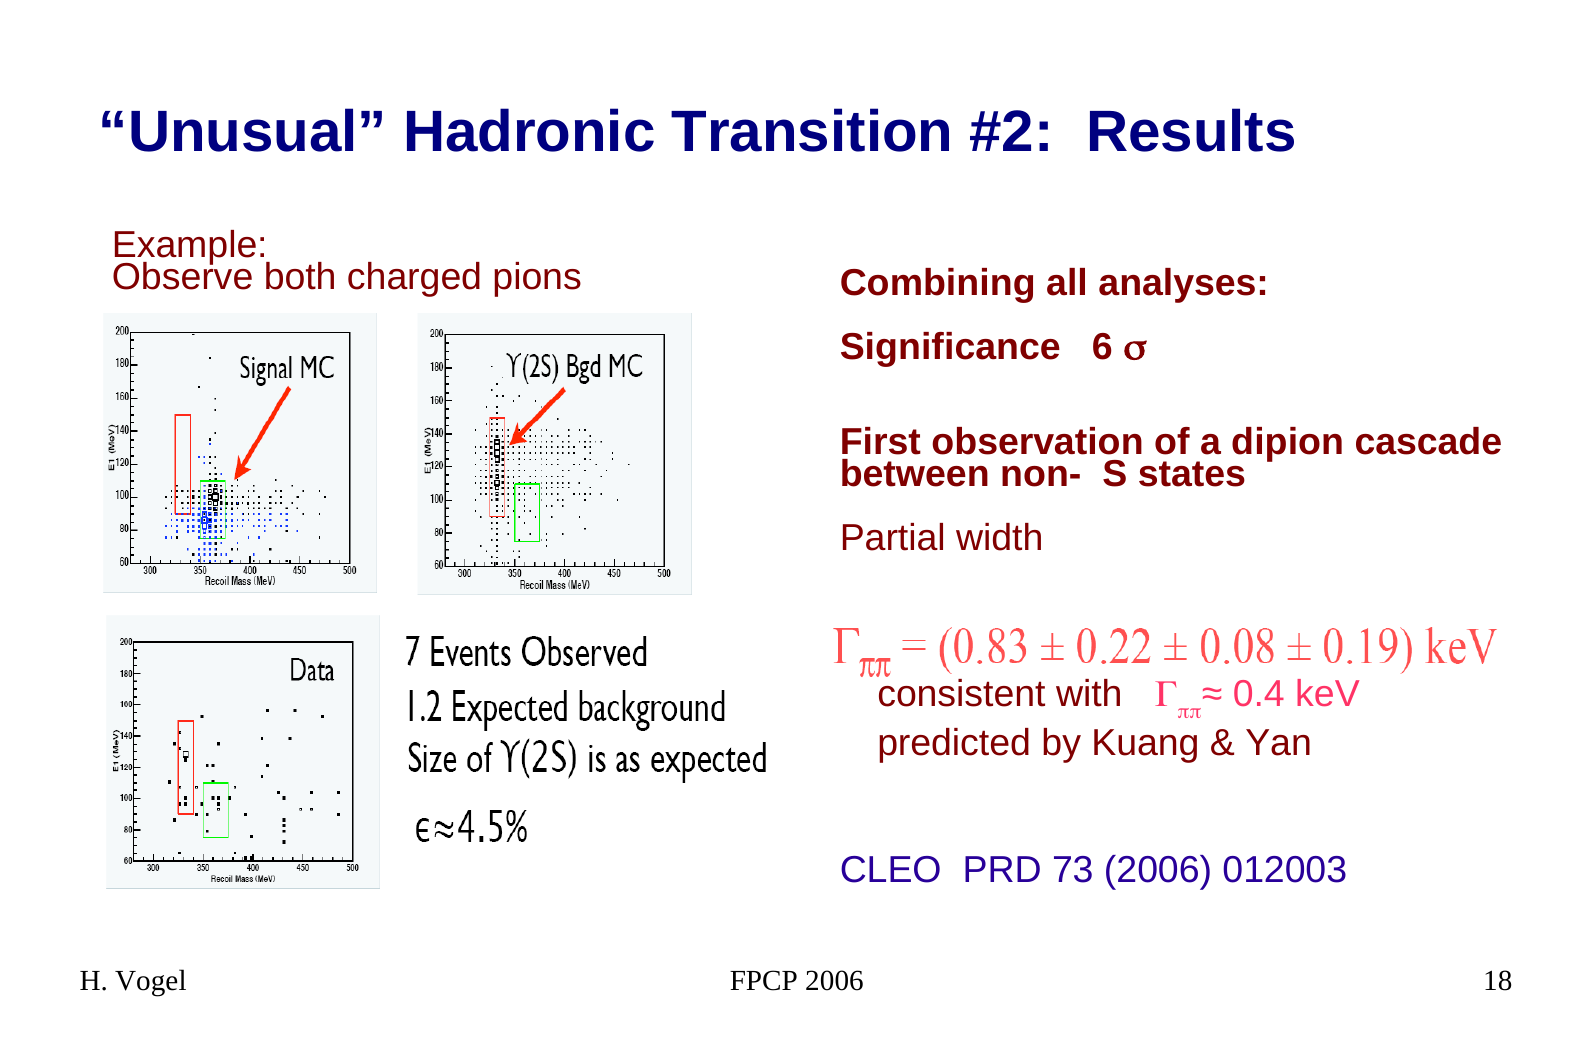

“Unusual” Hadronic Transition #2: Results
Example:
Observe both charged pions
Combining all analyses:
Significance 6 
First observation of a dipion cascade
between non- S states
Partial width
consistent with ≈ 0.4 keV
predicted by Kuang & Yan
CLEO PRD 73 (2006) 012003
H. Vogel
FPCP 2006
18